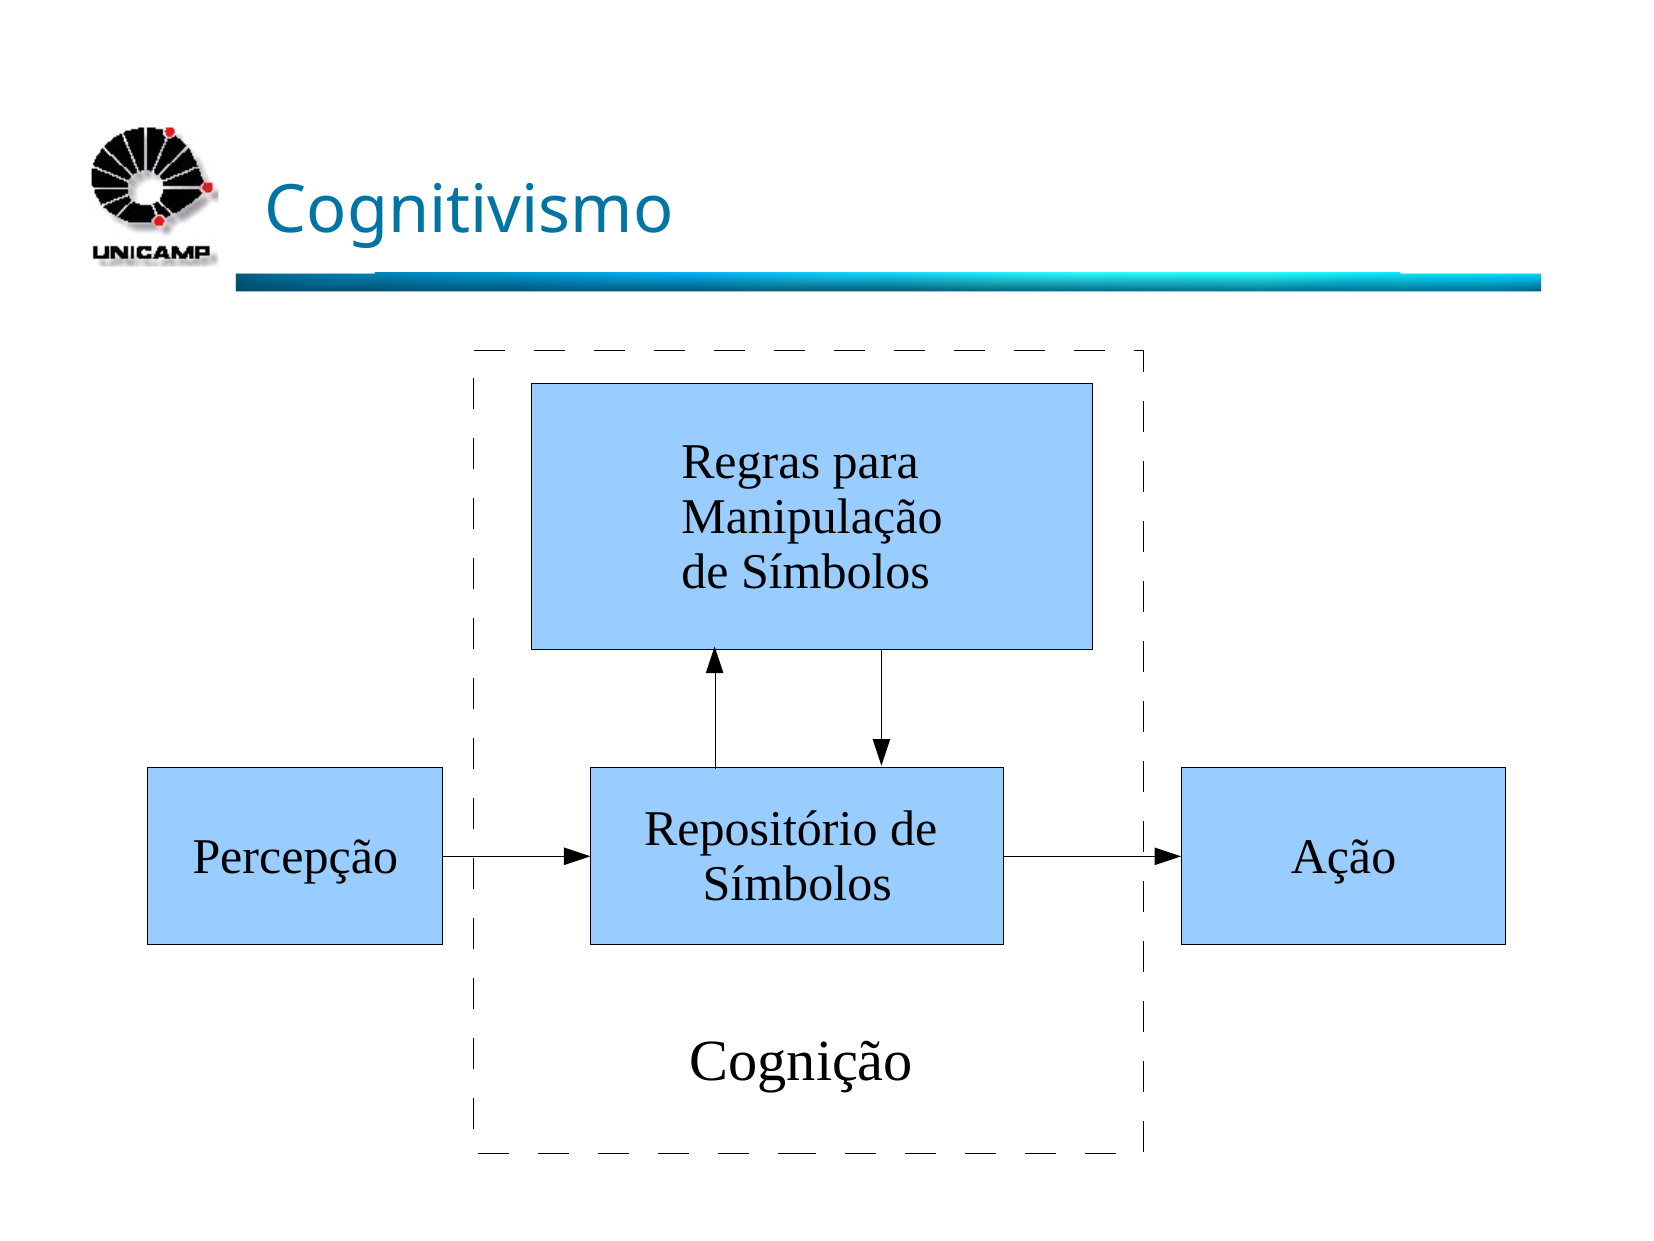

# Cognitivismo
Regras para
Manipulação
de Símbolos
Percepção
Repositório de
Símbolos
Ação
Cognição